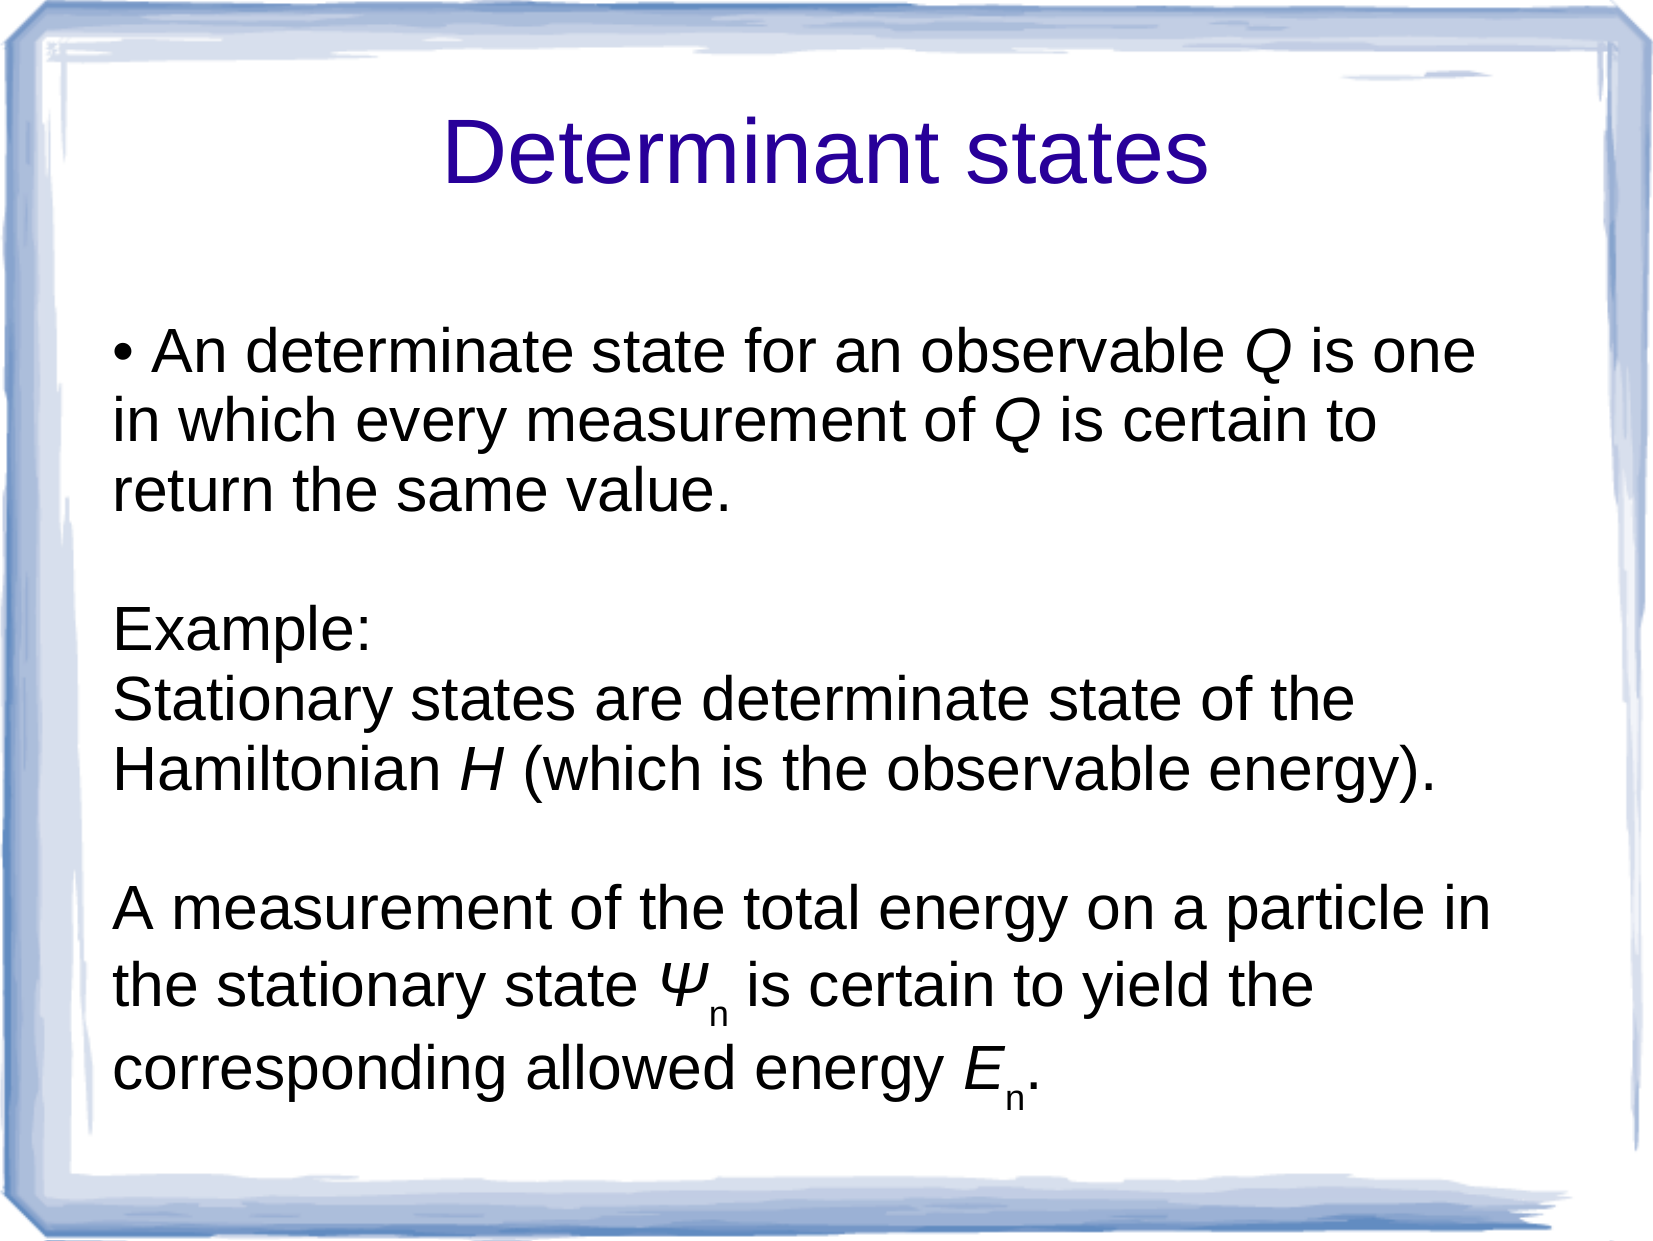

# Determinant states
• An determinate state for an observable Q is one in which every measurement of Q is certain to return the same value.
Example:
Stationary states are determinate state of the Hamiltonian H (which is the observable energy).
A measurement of the total energy on a particle in the stationary state Ψn is certain to yield the corresponding allowed energy En.